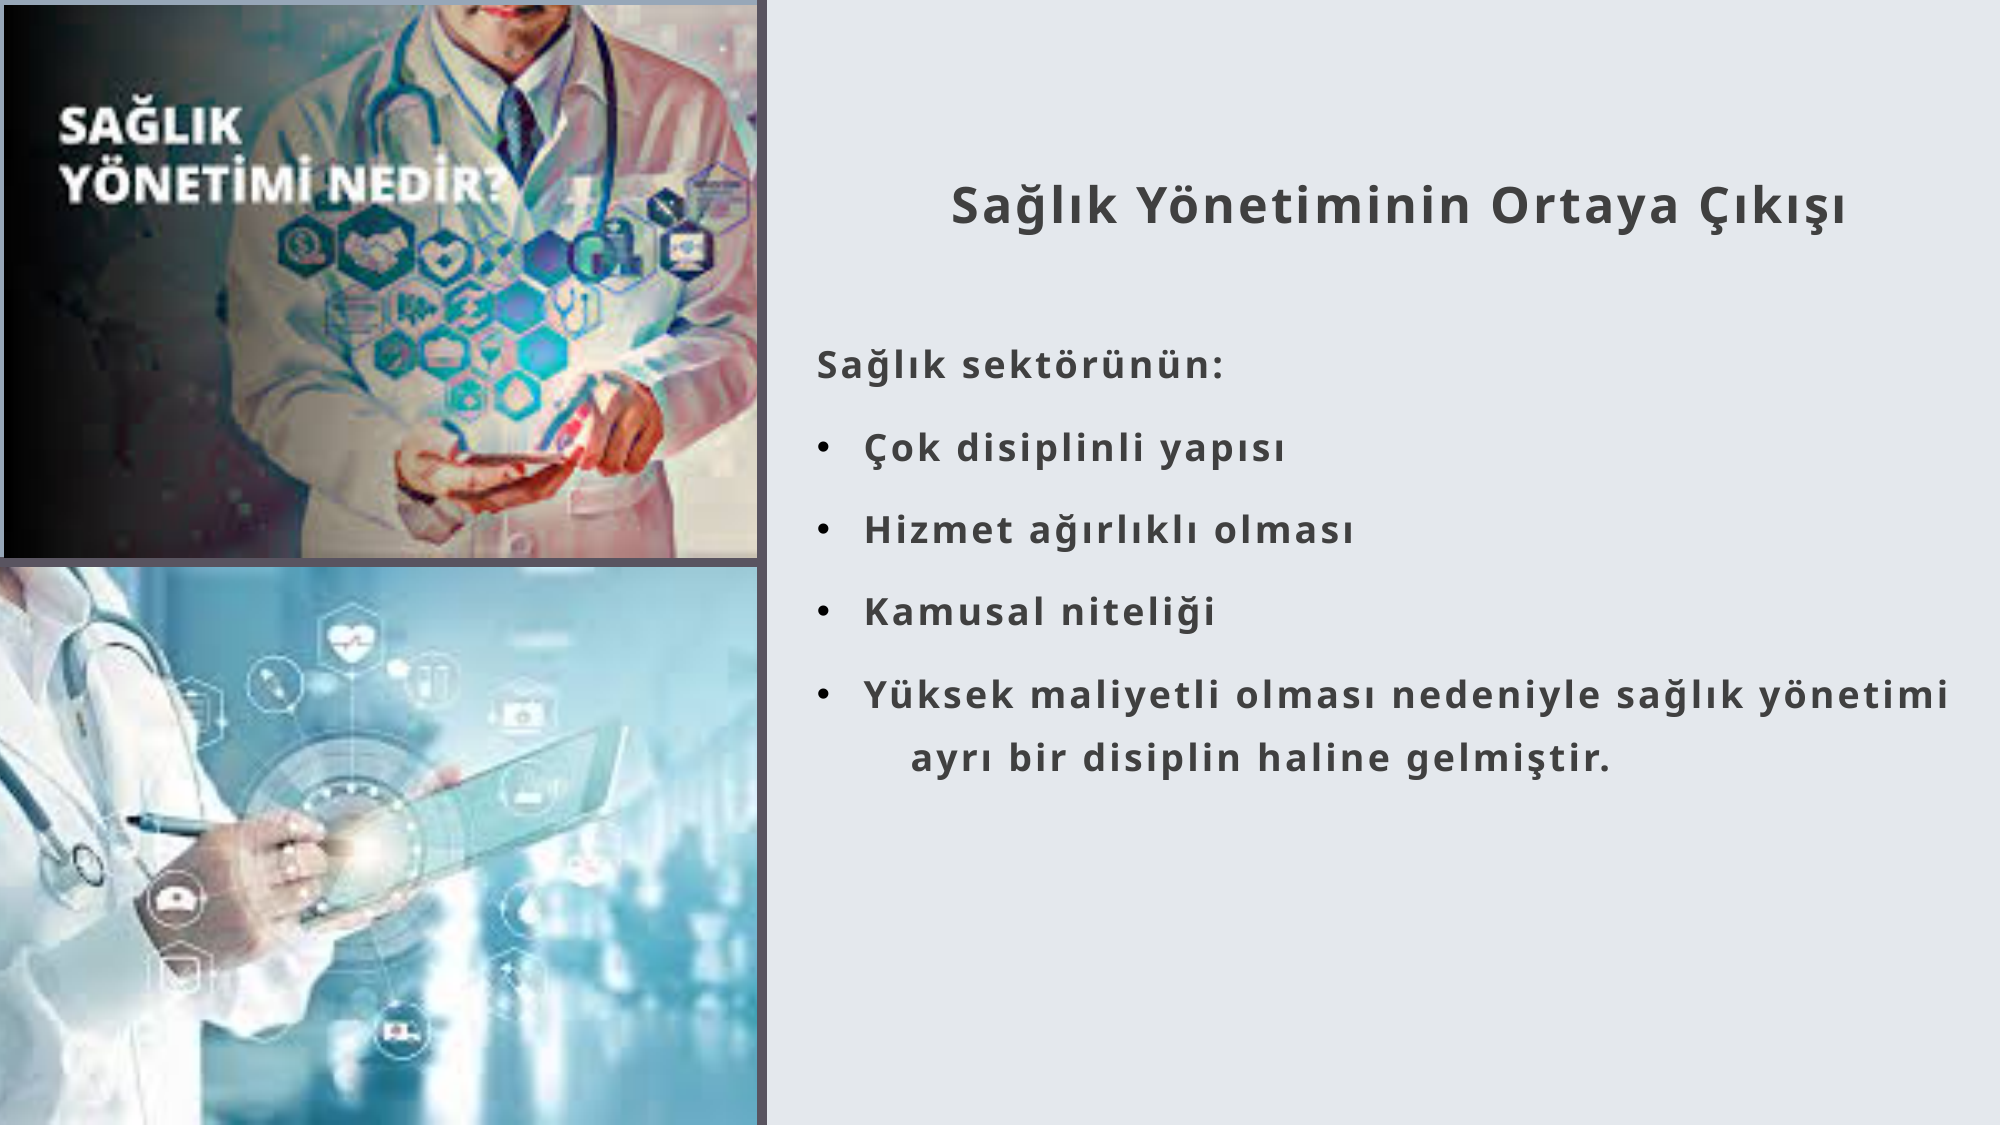

# Sağlık Yönetiminin Ortaya Çıkışı
Sağlık sektörünün:
Çok disiplinli yapısı
Hizmet ağırlıklı olması
Kamusal niteliği
Yüksek maliyetli olması nedeniyle sağlık yönetimi ayrı bir disiplin haline gelmiştir.